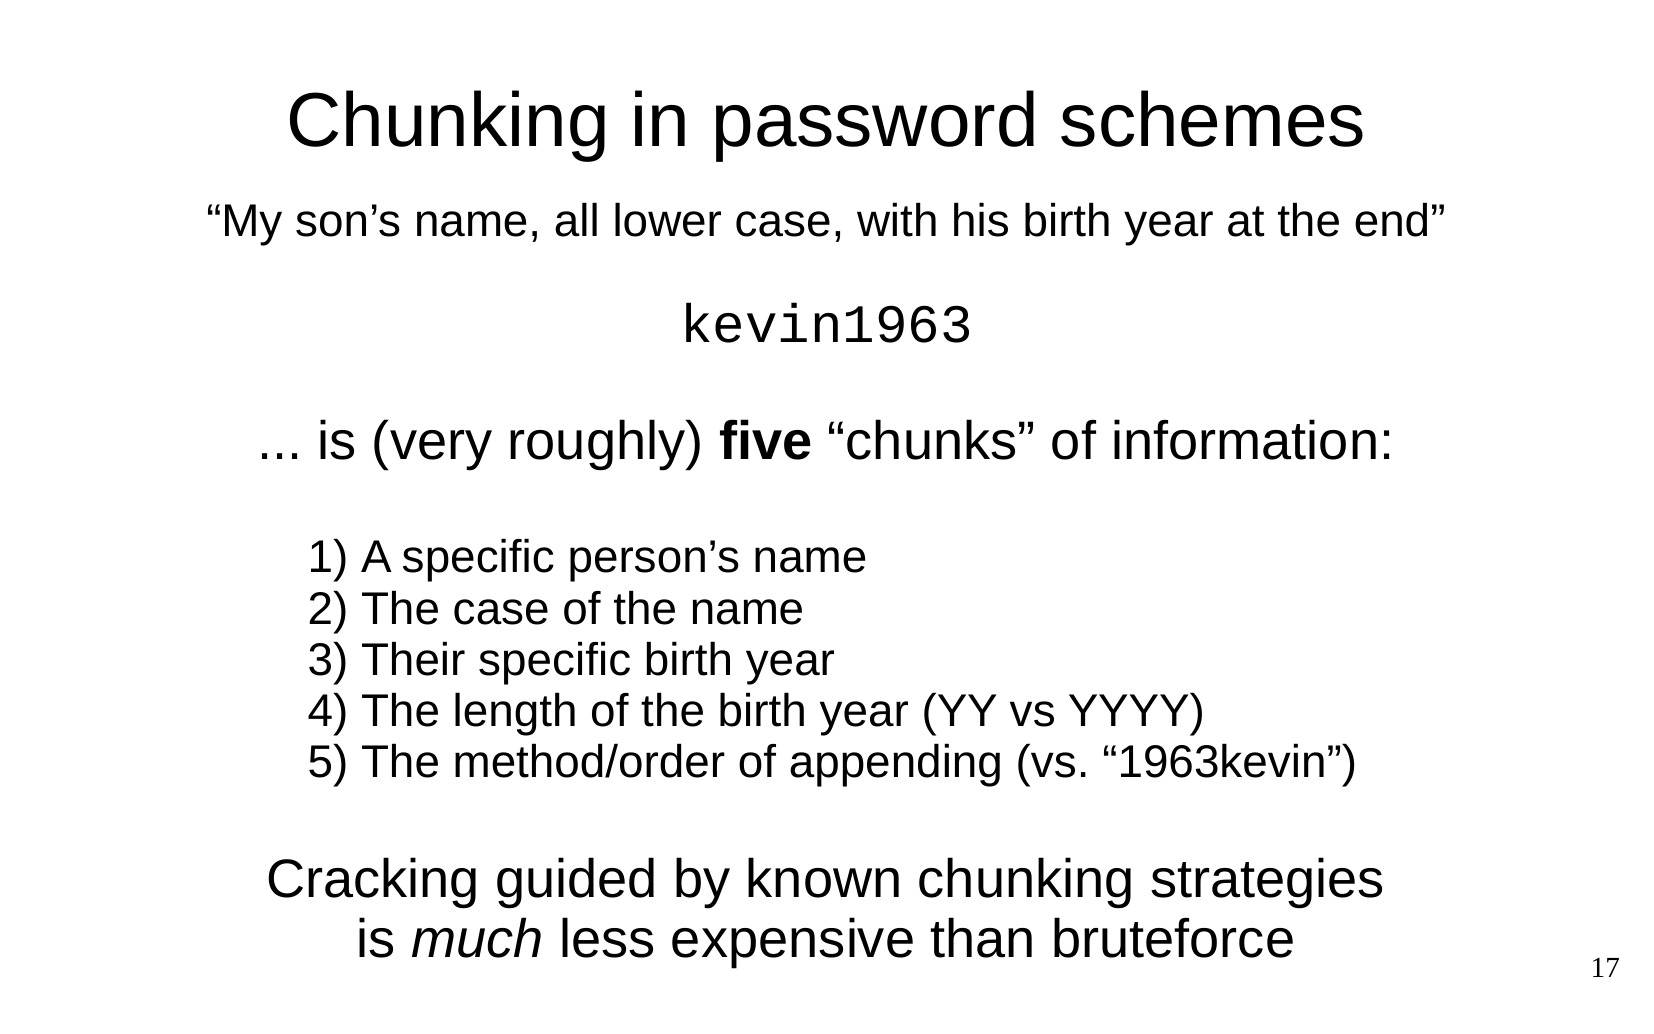

# Chunking in password schemes
“My son’s name, all lower case, with his birth year at the end”
kevin1963
... is (very roughly) five “chunks” of information:
 A specific person’s name
 The case of the name
 Their specific birth year
 The length of the birth year (YY vs YYYY)
 The method/order of appending (vs. “1963kevin”)
Cracking guided by known chunking strategies
is much less expensive than bruteforce